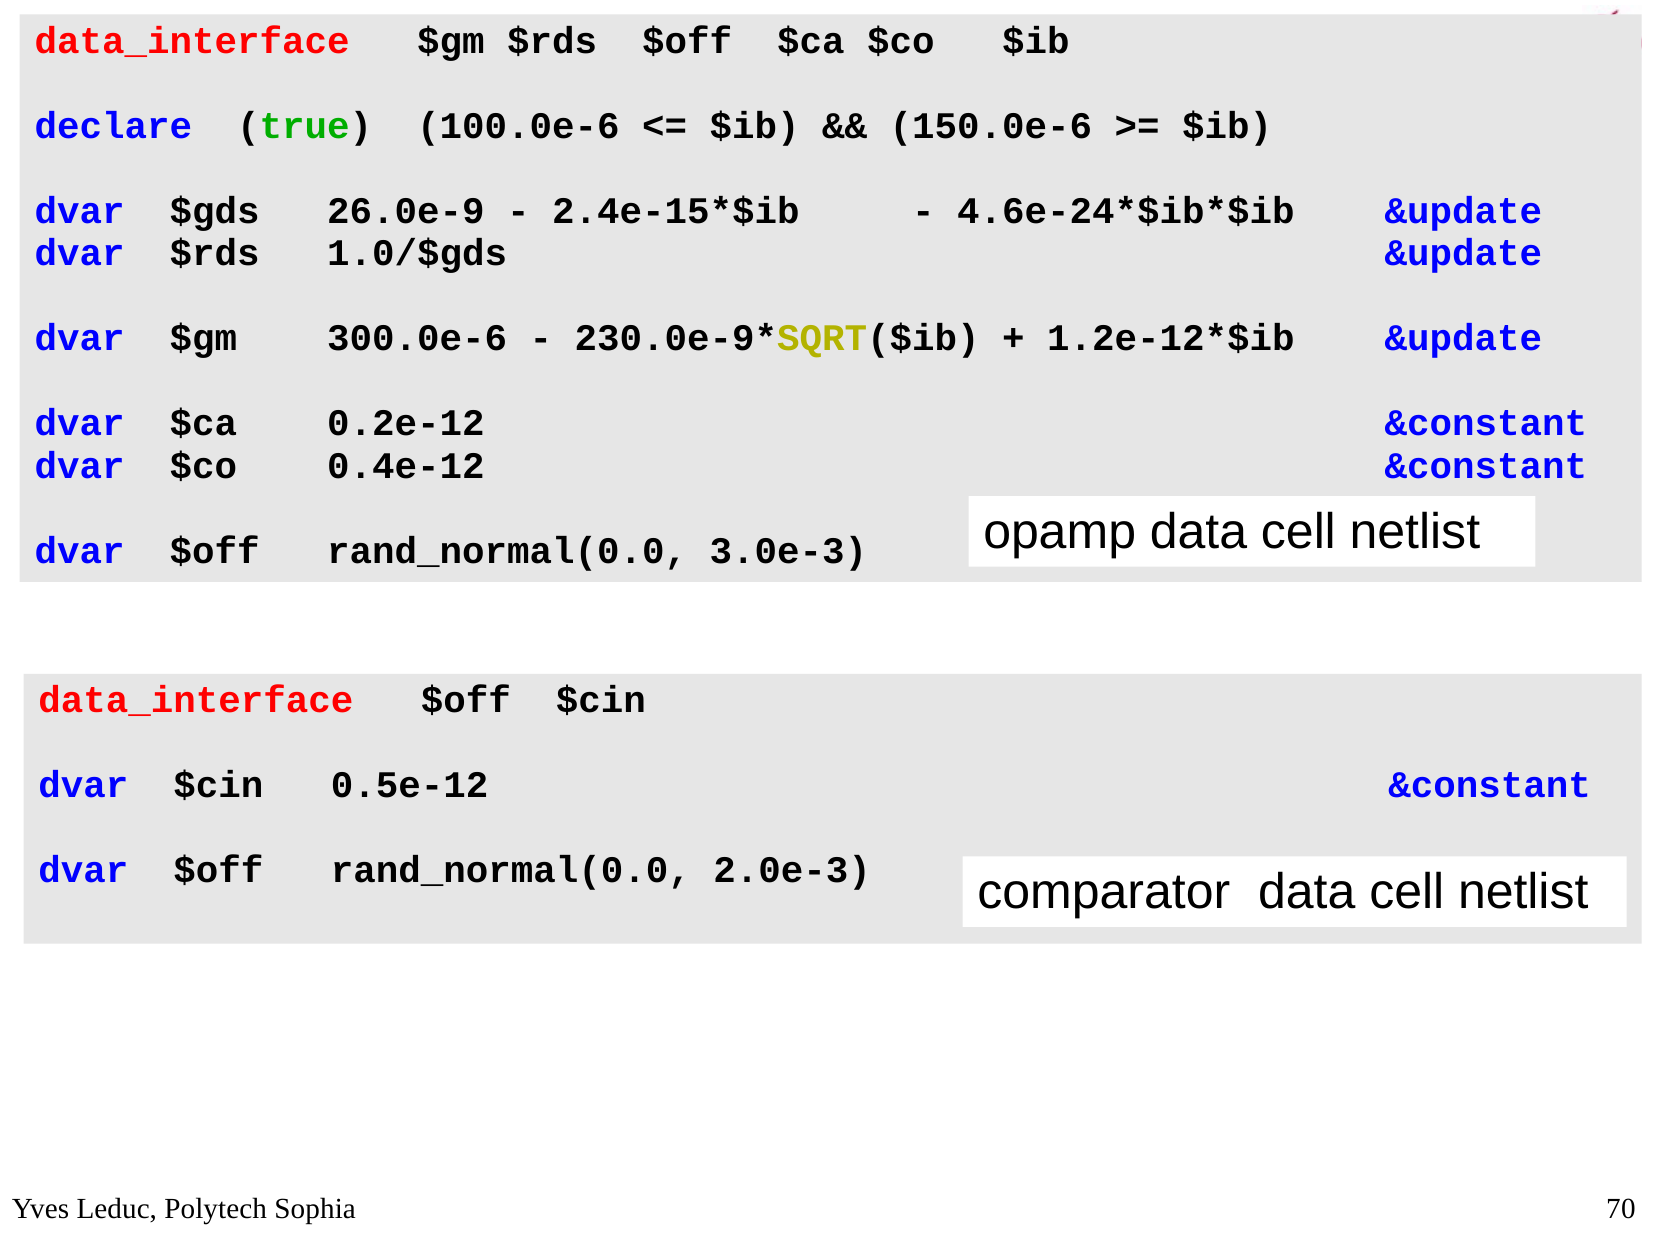

data_interface $gm $rds $off $ca $co $ib
declare (true) (100.0e-6 <= $ib) && (150.0e-6 >= $ib)
dvar $gds 26.0e-9 - 2.4e-15*$ib - 4.6e-24*$ib*$ib &update
dvar $rds 1.0/$gds &update
dvar $gm 300.0e-6 - 230.0e-9*SQRT($ib) + 1.2e-12*$ib &update
dvar $ca 0.2e-12 &constant
dvar $co 0.4e-12 &constant
dvar $off rand_normal(0.0, 3.0e-3)
opamp data cell netlist
data_interface $off $cin
dvar $cin 0.5e-12 &constant
dvar $off rand_normal(0.0, 2.0e-3)
comparator data cell netlist
Yves Leduc, Polytech Sophia
70